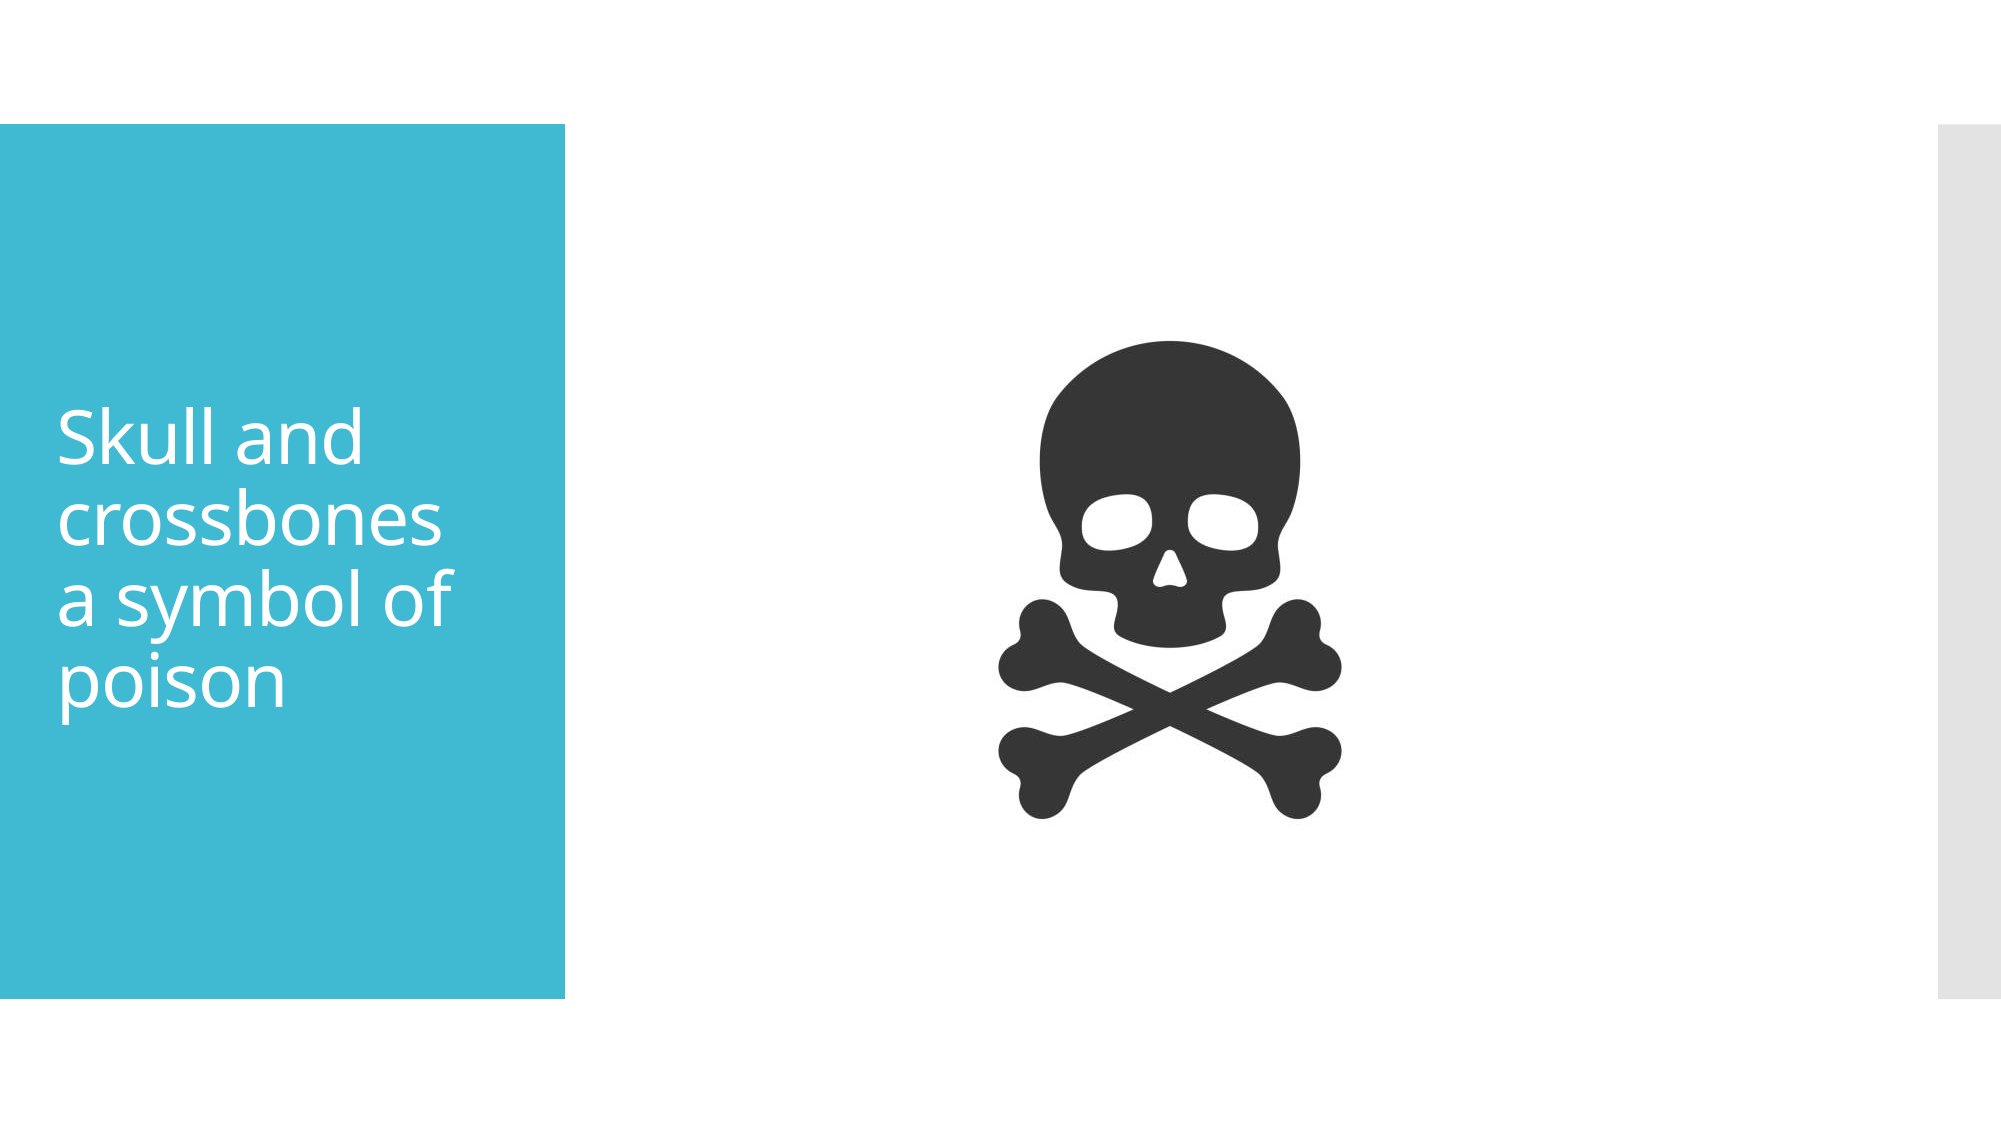

# Skull and crossbones a symbol of poison